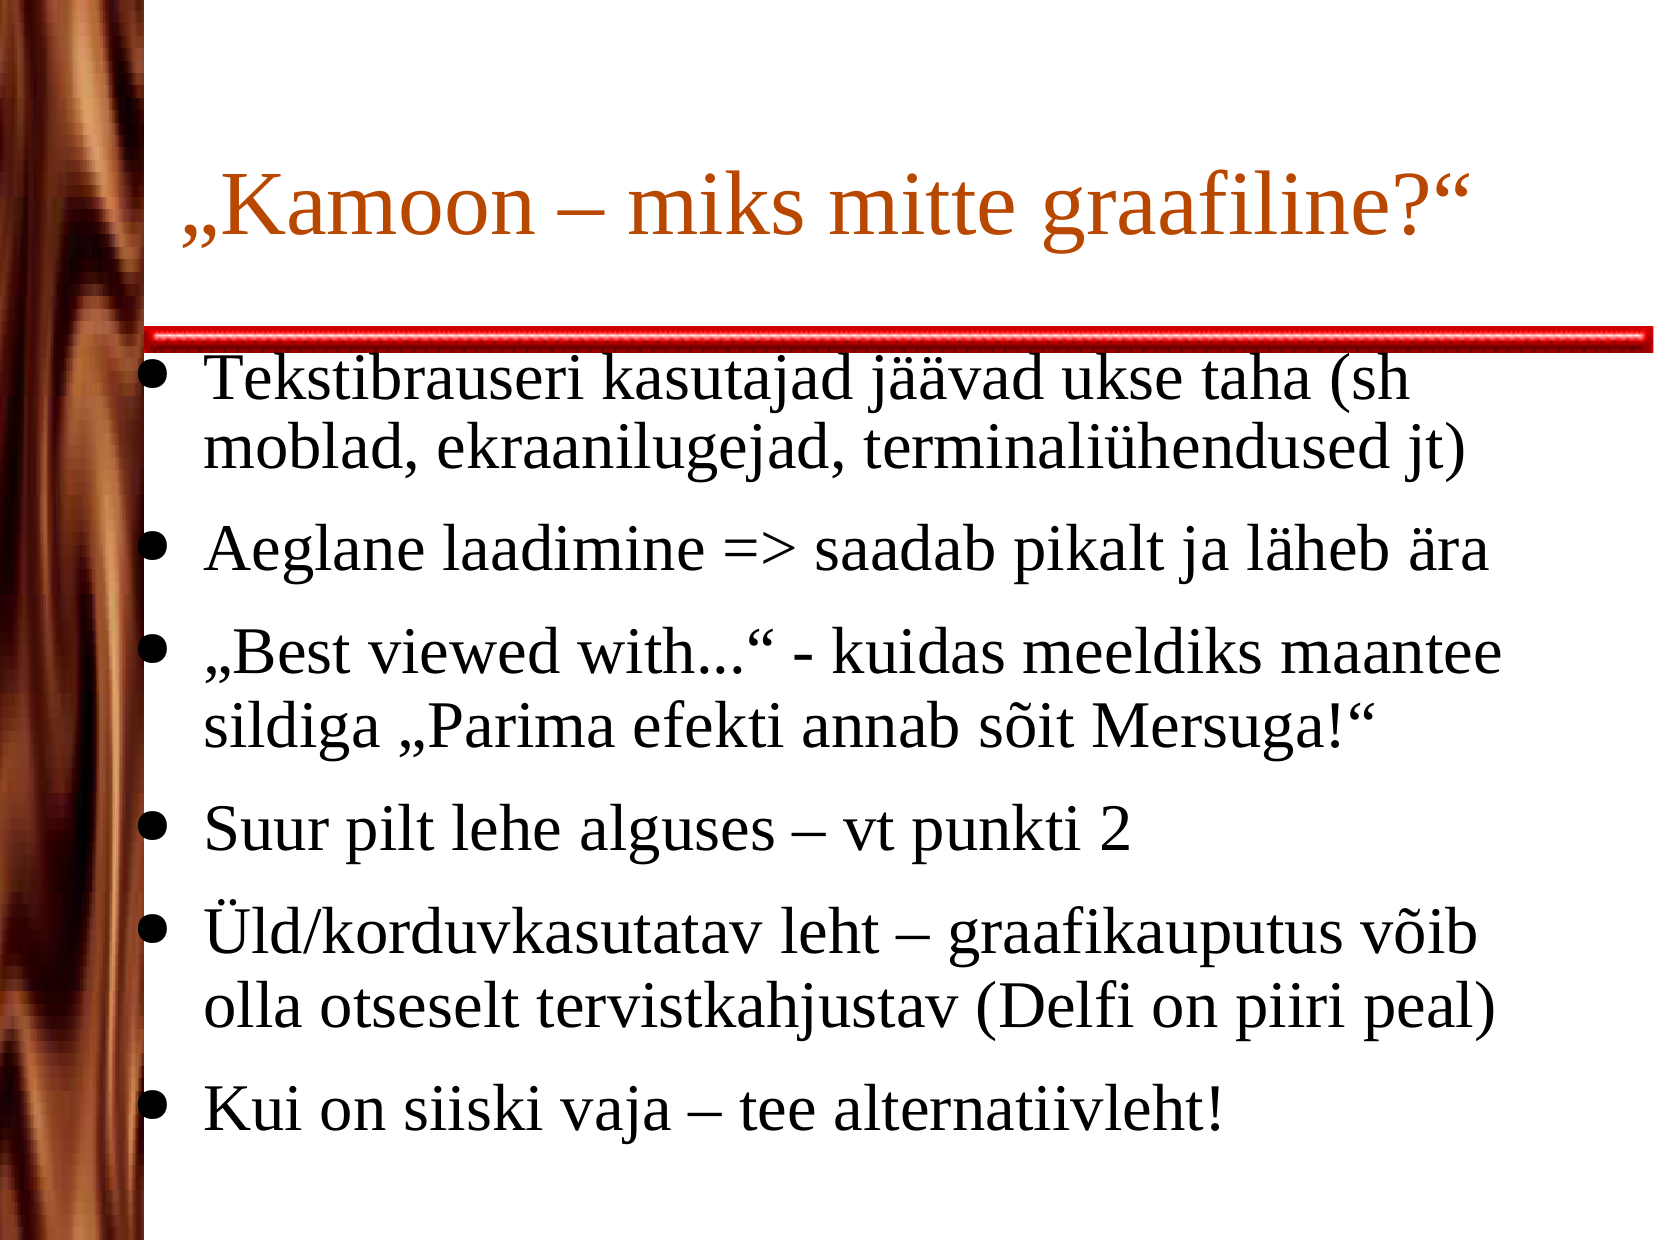

# „Kamoon – miks mitte graafiline?“
Tekstibrauseri kasutajad jäävad ukse taha (sh moblad, ekraanilugejad, terminaliühendused jt)
Aeglane laadimine => saadab pikalt ja läheb ära
„Best viewed with...“ - kuidas meeldiks maantee sildiga „Parima efekti annab sõit Mersuga!“
Suur pilt lehe alguses – vt punkti 2
Üld/korduvkasutatav leht – graafikauputus võib olla otseselt tervistkahjustav (Delfi on piiri peal)
Kui on siiski vaja – tee alternatiivleht!